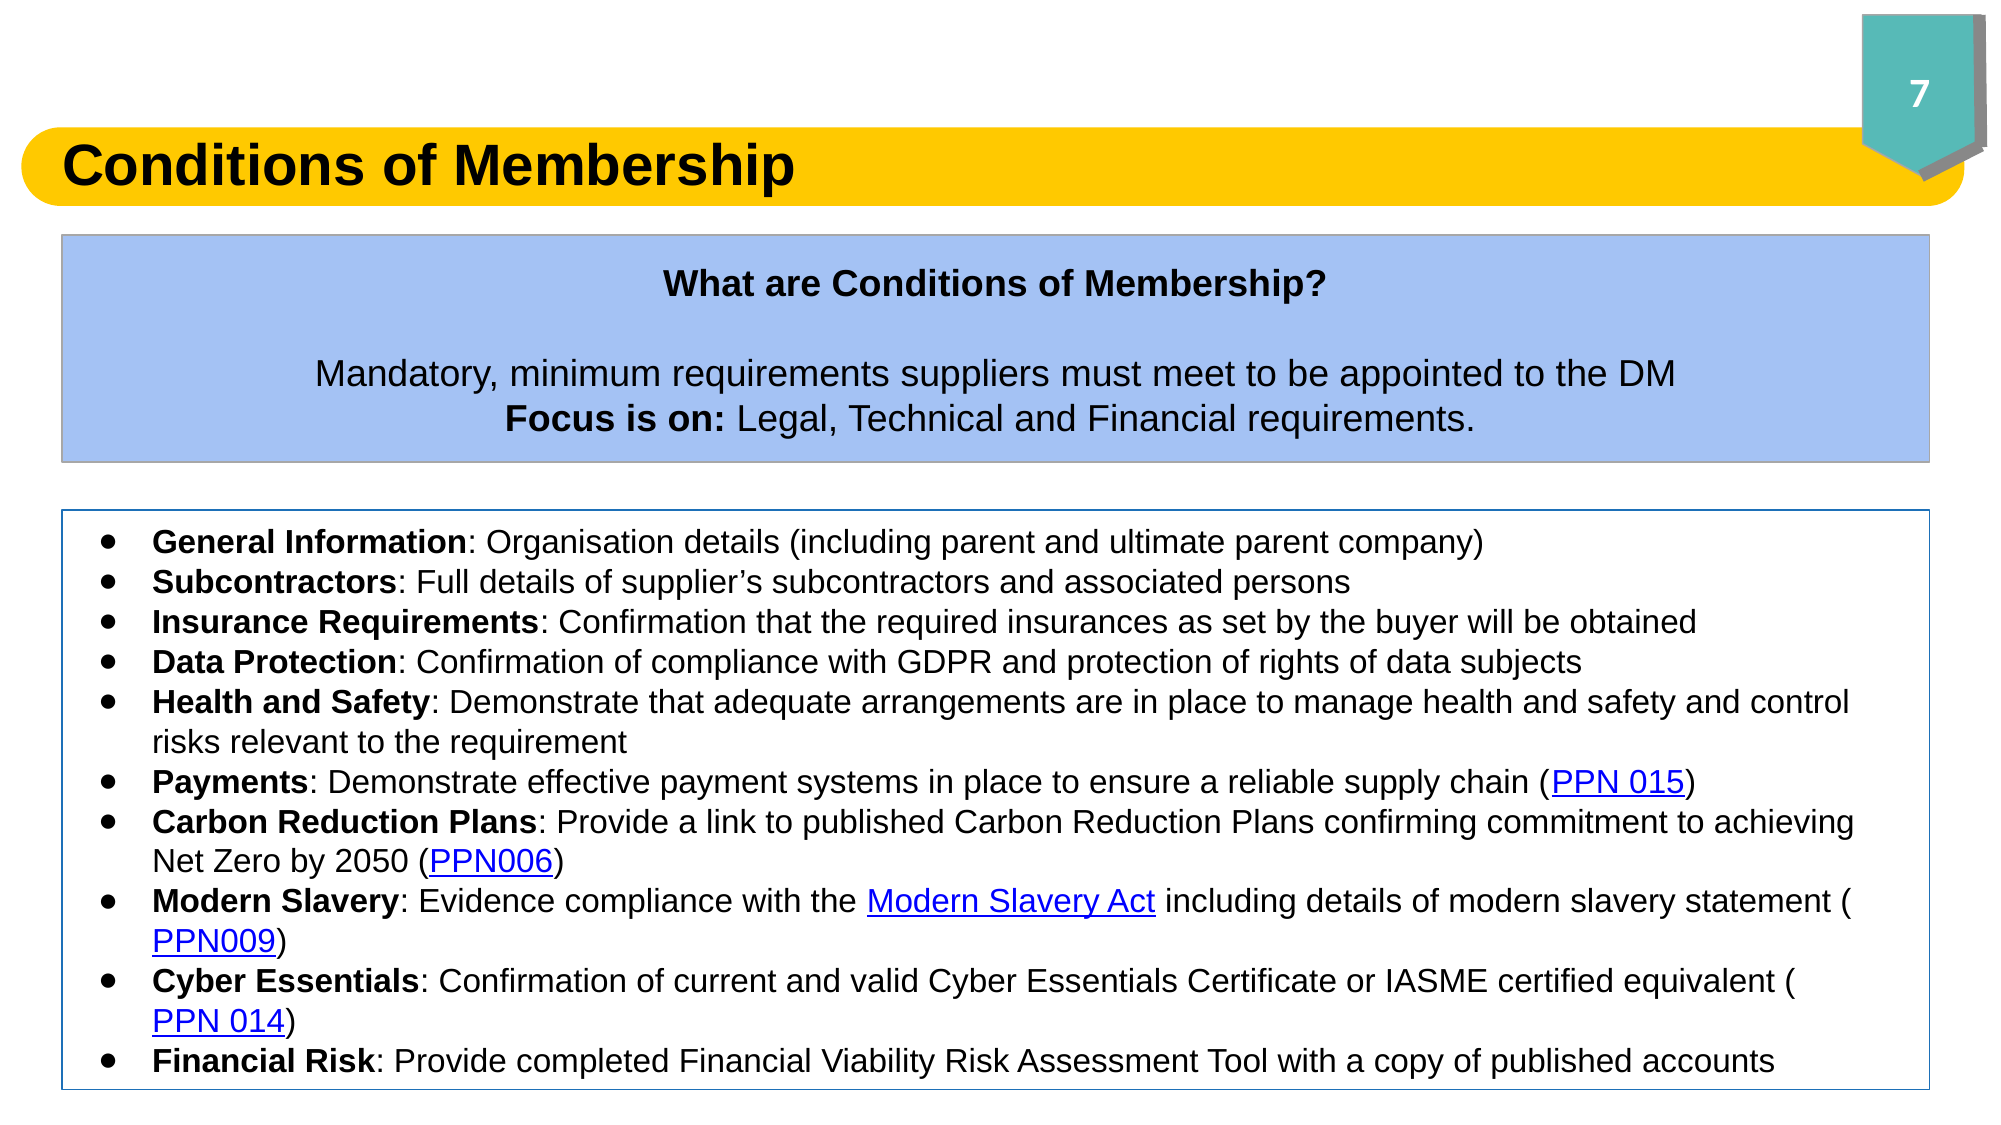

7
# Conditions of Membership
What are Conditions of Membership?
Mandatory, minimum requirements suppliers must meet to be appointed to the DM
Focus is on: Legal, Technical and Financial requirements.
General Information: Organisation details (including parent and ultimate parent company)
Subcontractors: Full details of supplier’s subcontractors and associated persons
Insurance Requirements: Confirmation that the required insurances as set by the buyer will be obtained
Data Protection: Confirmation of compliance with GDPR and protection of rights of data subjects
Health and Safety: Demonstrate that adequate arrangements are in place to manage health and safety and control risks relevant to the requirement
Payments: Demonstrate effective payment systems in place to ensure a reliable supply chain (PPN 015)
Carbon Reduction Plans: Provide a link to published Carbon Reduction Plans confirming commitment to achieving Net Zero by 2050 (PPN006)
Modern Slavery: Evidence compliance with the Modern Slavery Act including details of modern slavery statement (PPN009)
Cyber Essentials: Confirmation of current and valid Cyber Essentials Certificate or IASME certified equivalent (PPN 014)
Financial Risk: Provide completed Financial Viability Risk Assessment Tool with a copy of published accounts